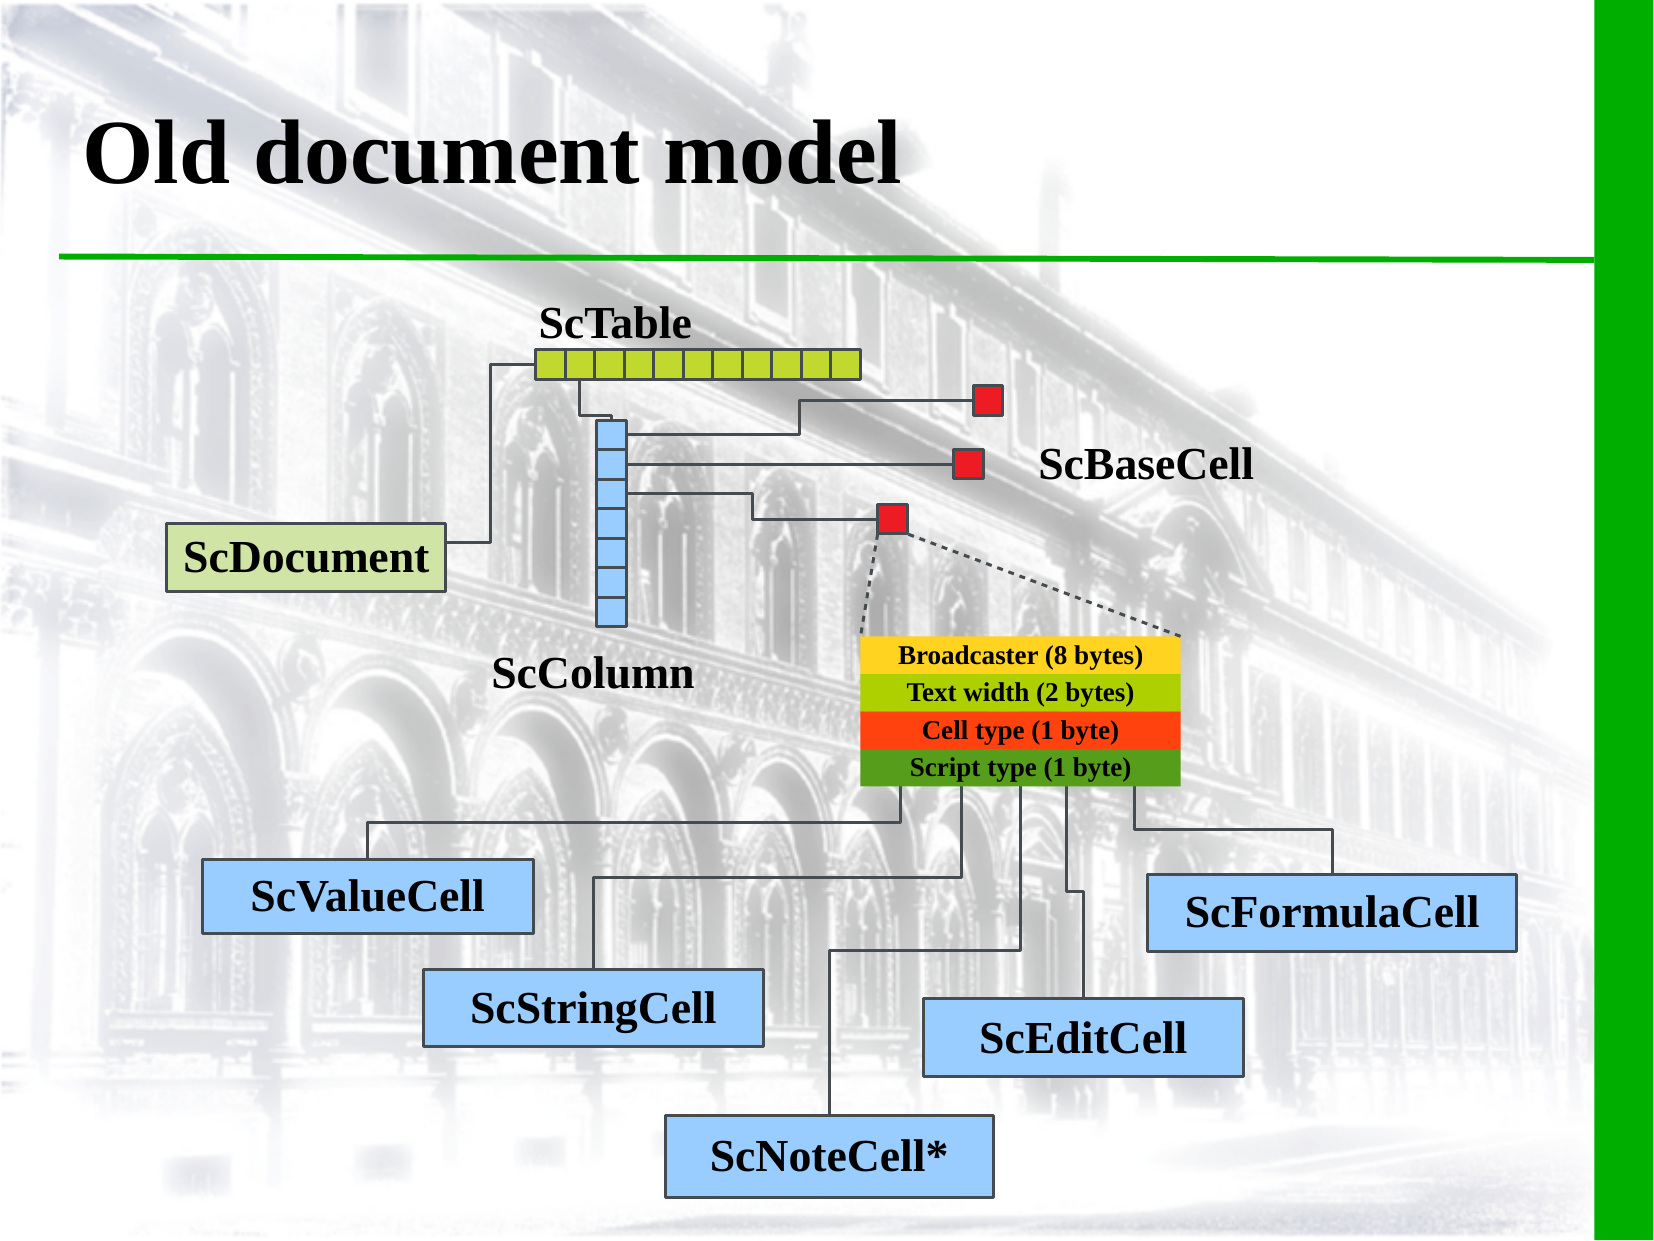

# Old document model
ScTable
ScColumn
ScBaseCell
ScDocument
Broadcaster (8 bytes)
Text width (2 bytes)
Cell type (1 byte)
Script type (1 byte)
ScValueCell
ScFormulaCell
ScStringCell
ScEditCell
ScNoteCell*